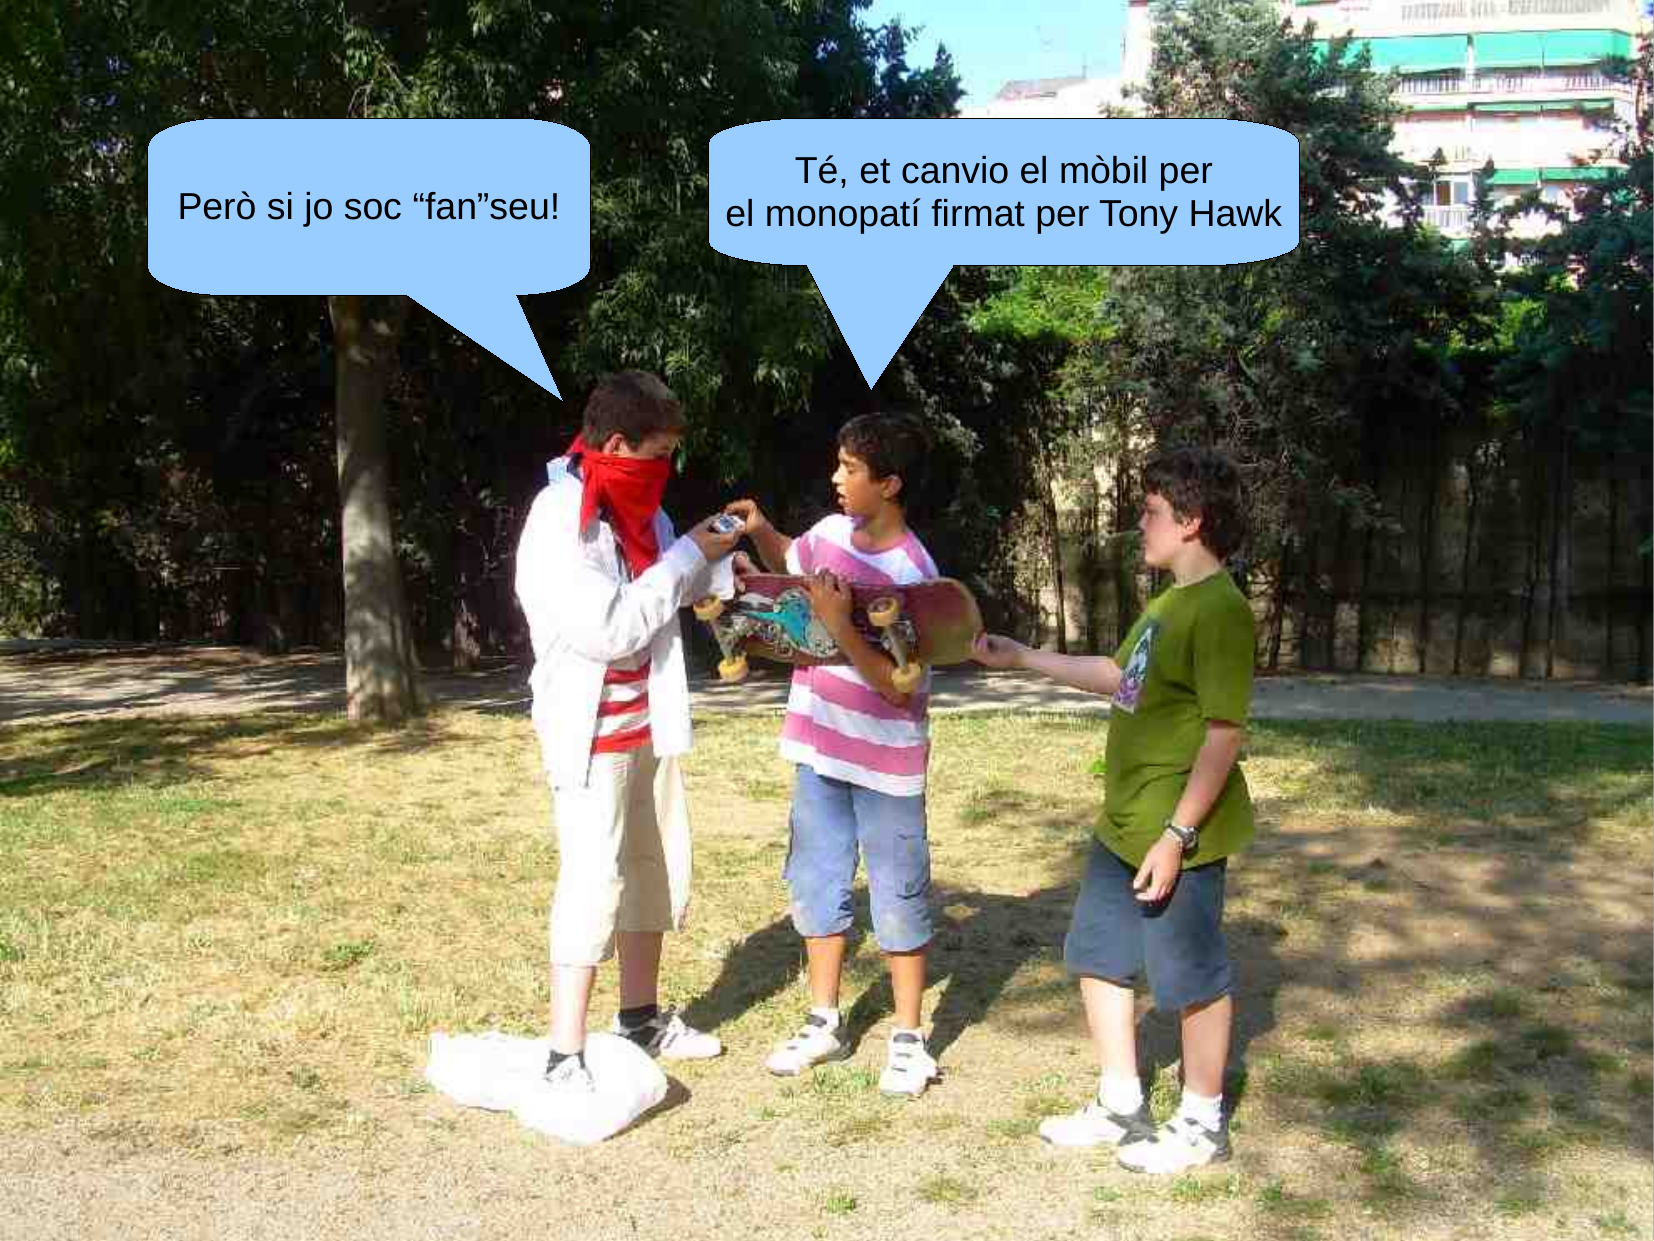

Però si jo soc “fan”seu!
Té, et canvio el mòbil per
el monopatí firmat per Tony Hawk